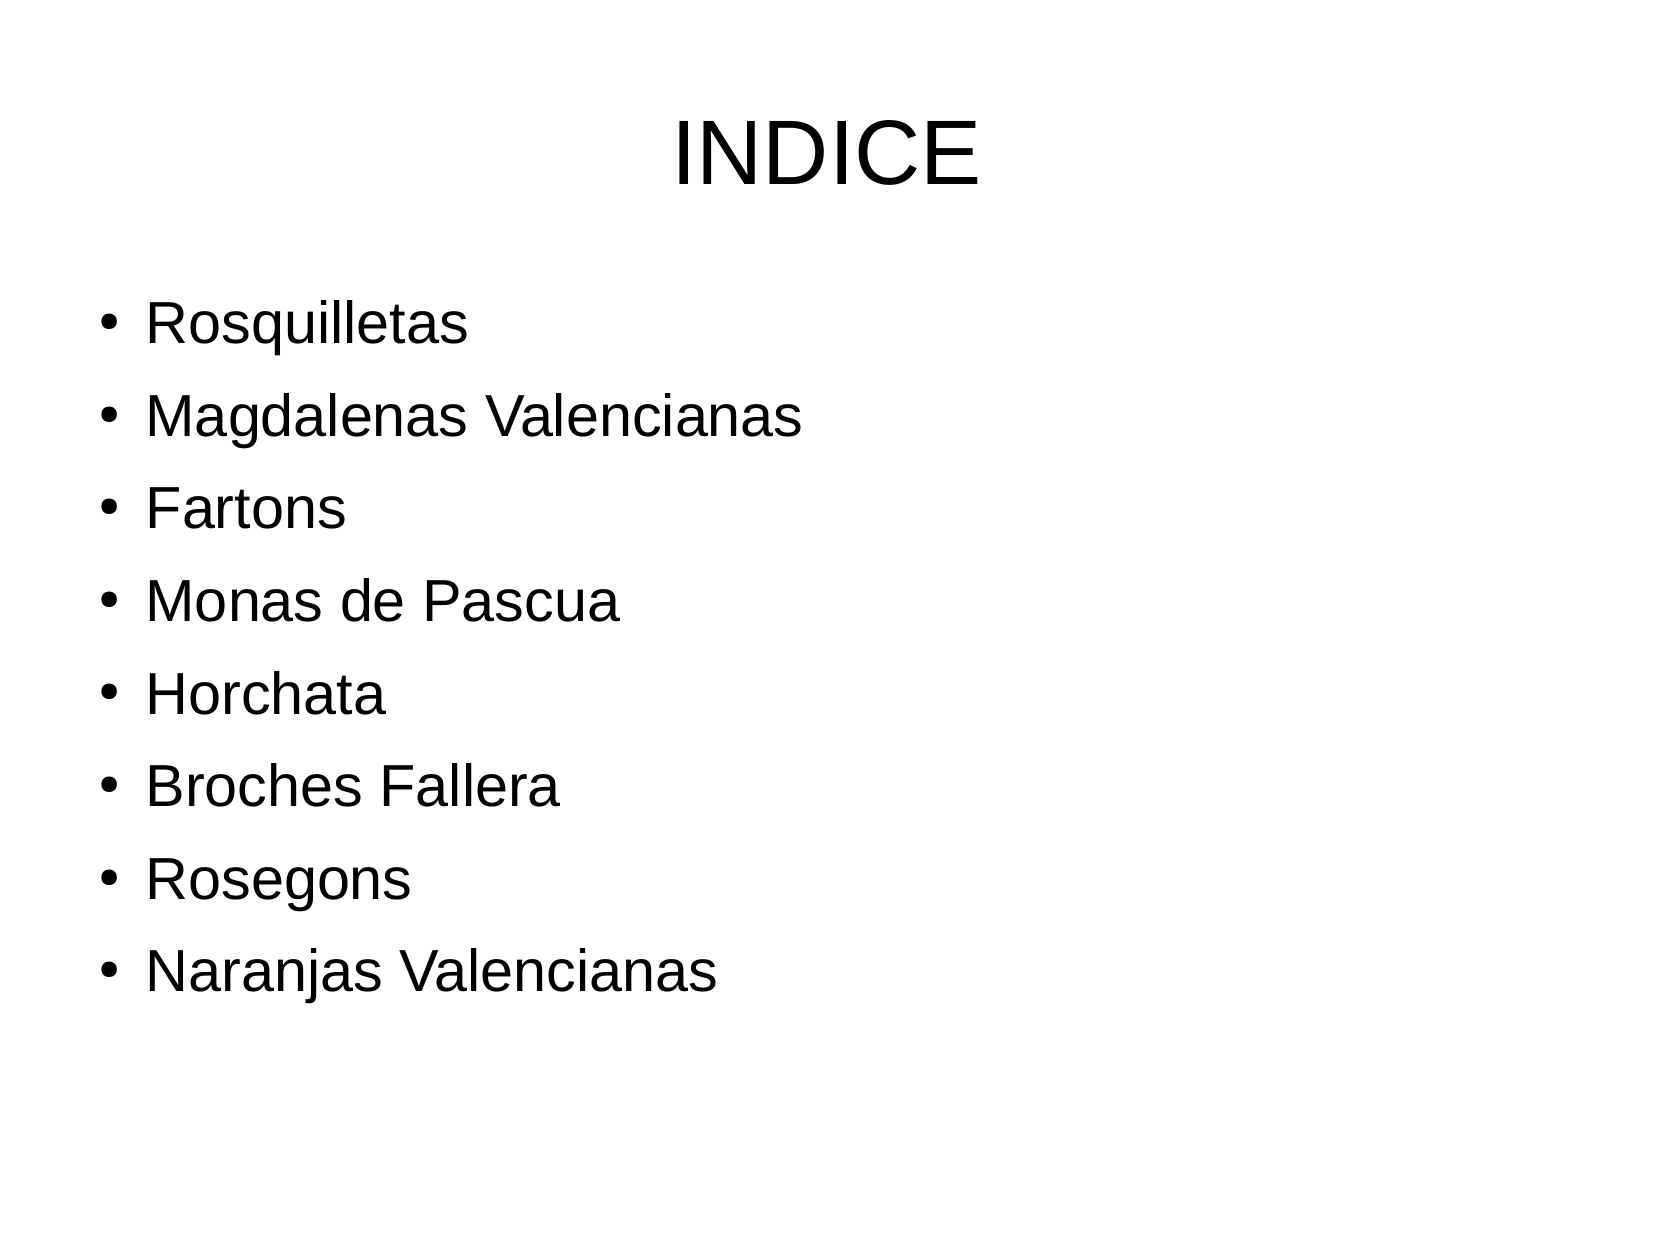

# INDICE
Rosquilletas
Magdalenas Valencianas
Fartons
Monas de Pascua
Horchata
Broches Fallera
Rosegons
Naranjas Valencianas